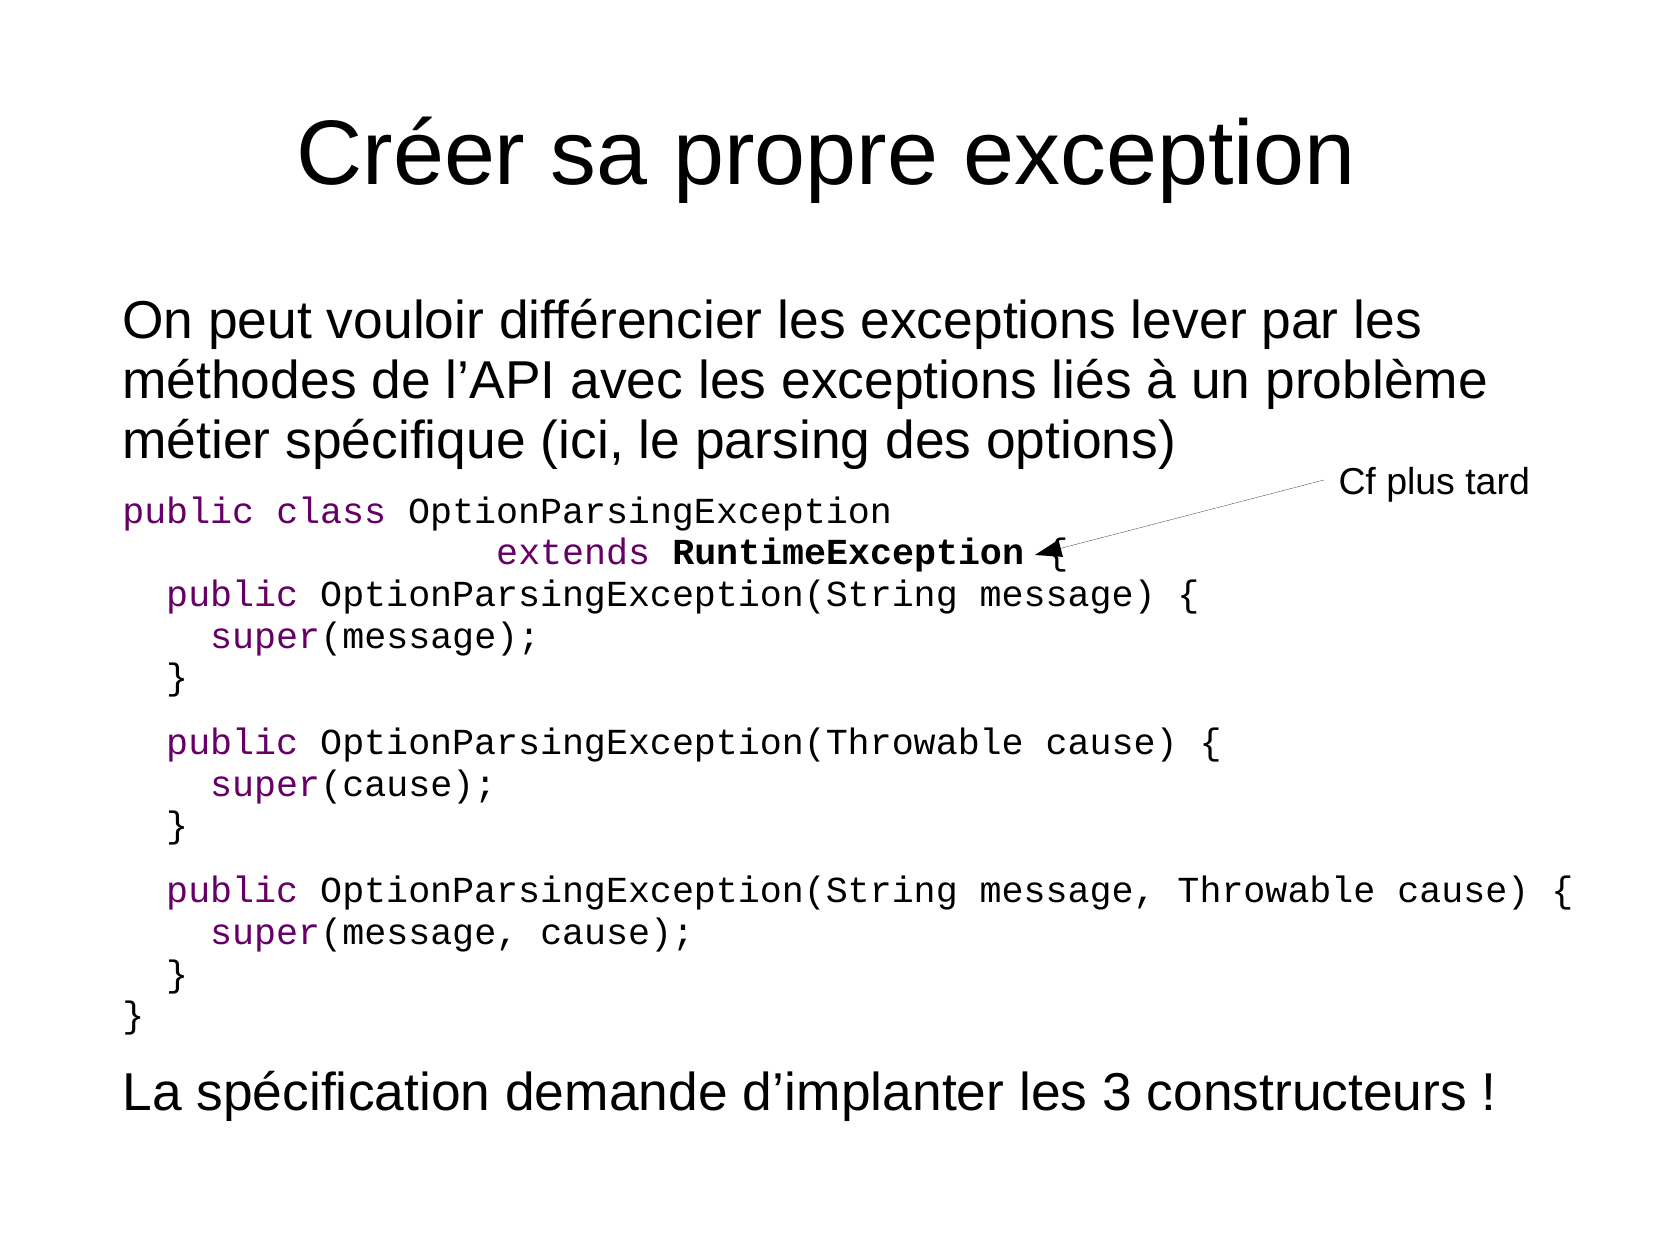

# Créer sa propre exception
On peut vouloir différencier les exceptions lever par les méthodes de l’API avec les exceptions liés à un problème métier spécifique (ici, le parsing des options)
public class OptionParsingException
 extends RuntimeException {
 public OptionParsingException(String message) {
 super(message);
 }
 public OptionParsingException(Throwable cause) {
 super(cause);
 }
 public OptionParsingException(String message, Throwable cause) {
 super(message, cause);
 }
}
La spécification demande d’implanter les 3 constructeurs !
Cf plus tard